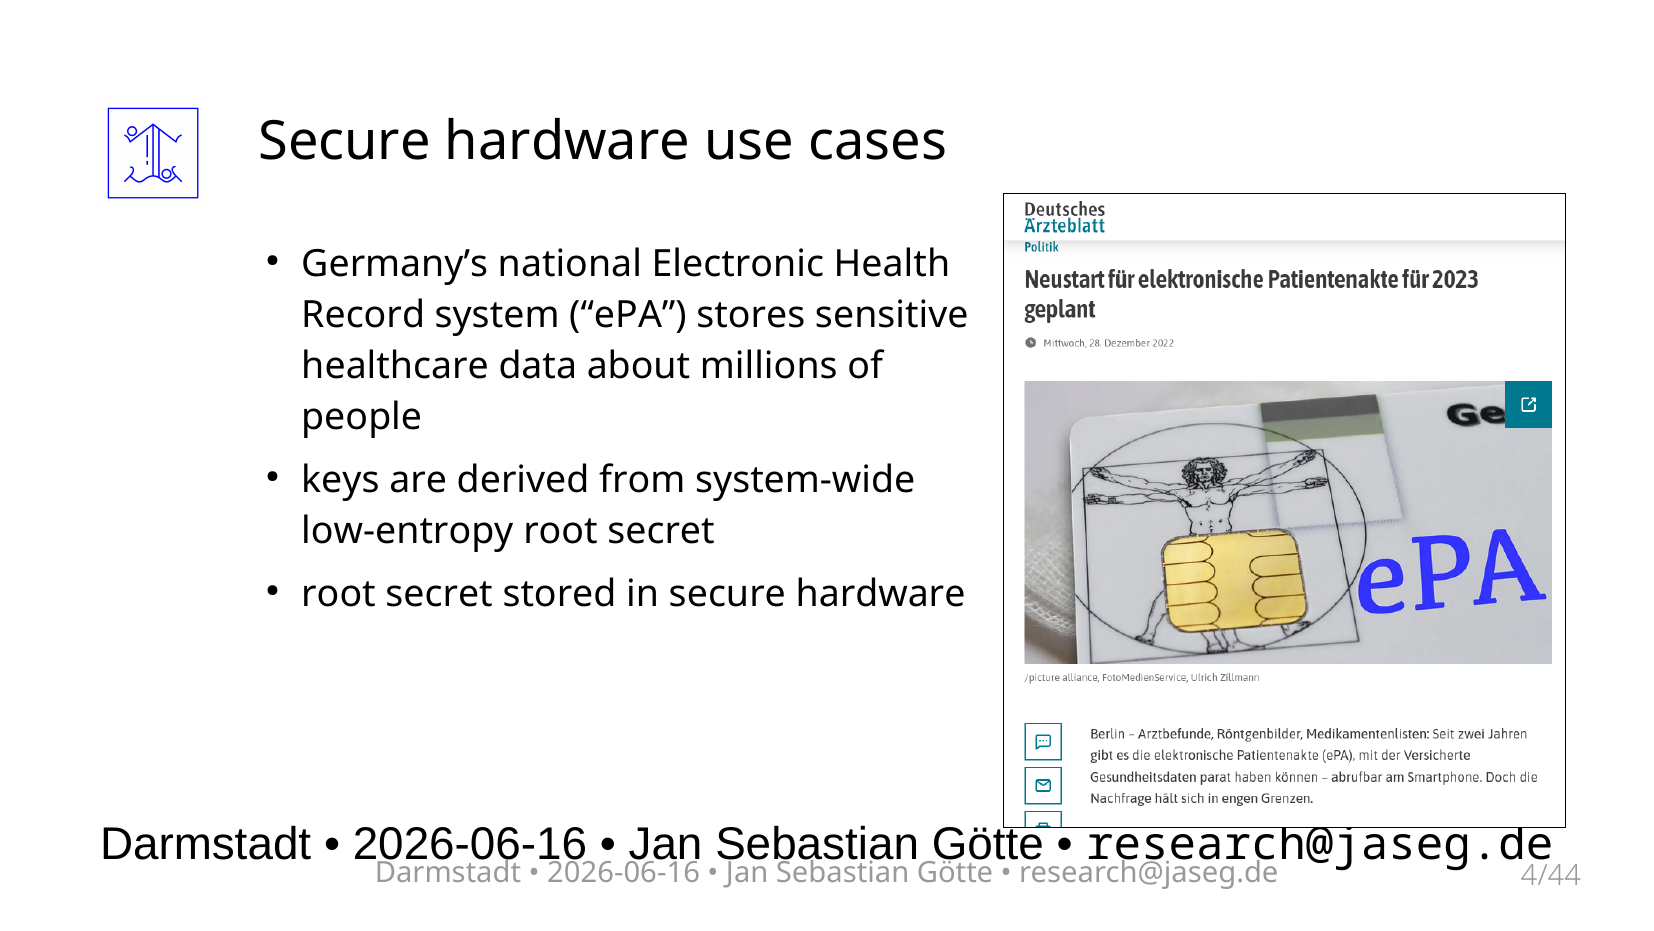

Secure hardware use cases
Germany’s national Electronic Health Record system (“ePA”) stores sensitive healthcare data about millions of people
keys are derived from system-wide low-entropy root secret
root secret stored in secure hardware
Darmstadt • 2026-06-16 • Jan Sebastian Götte • research@jaseg.de